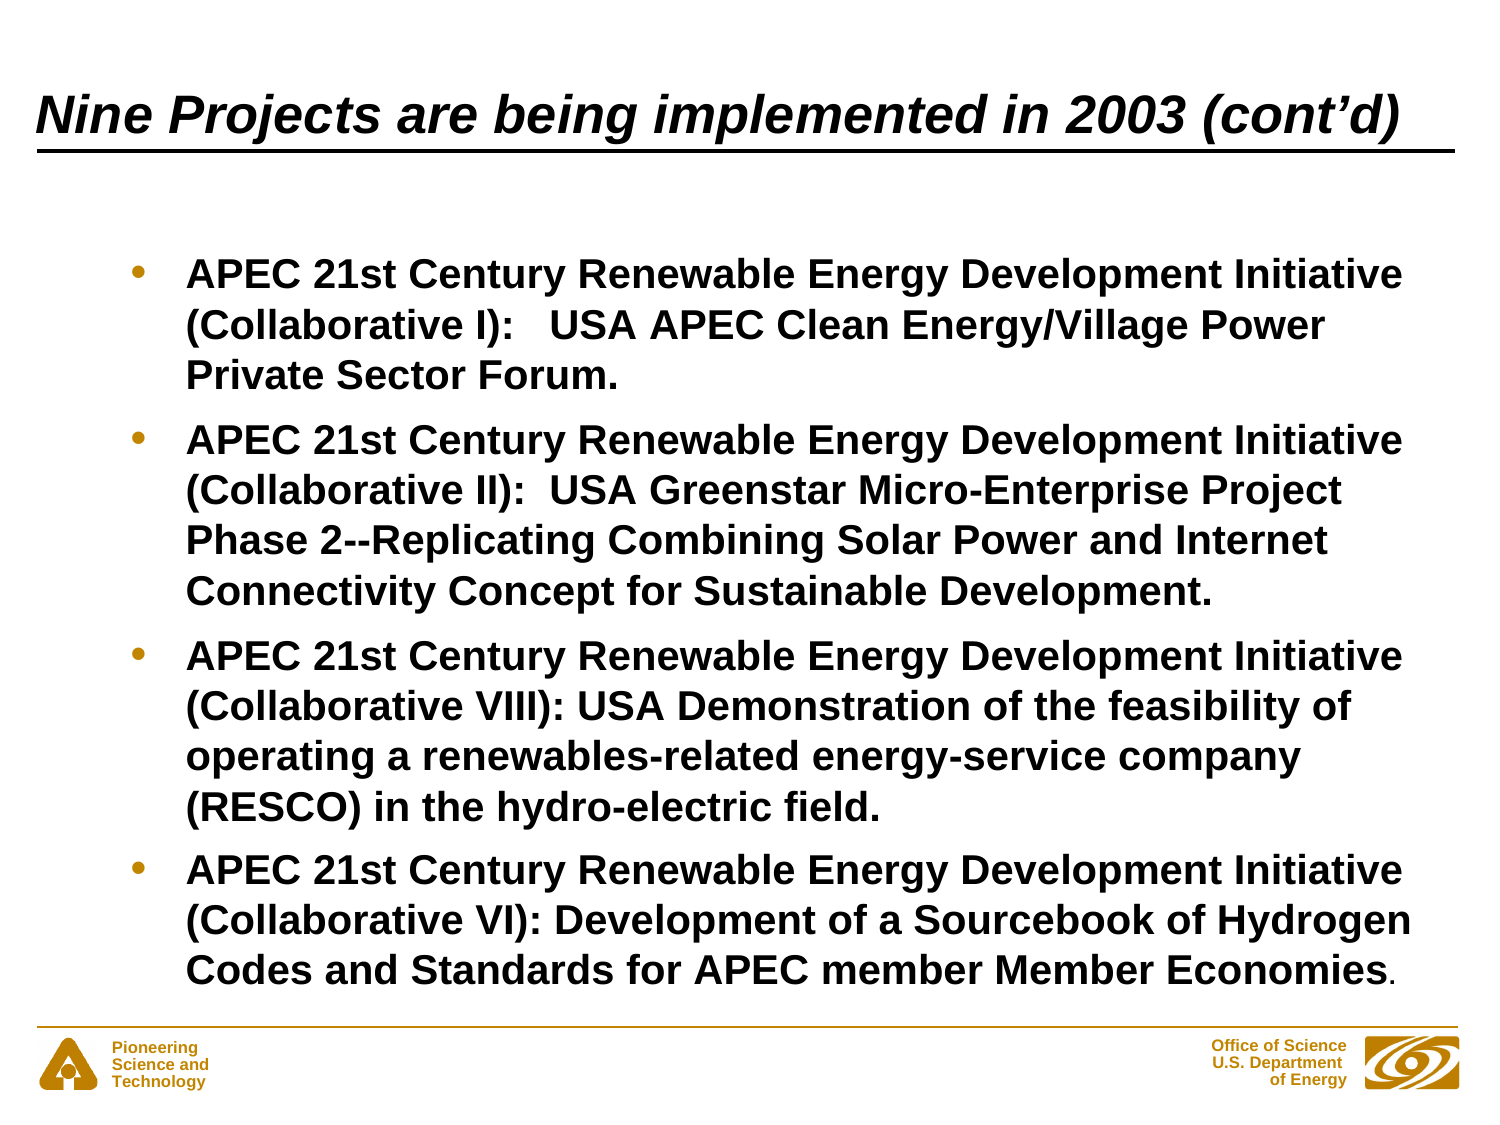

# Nine Projects are being implemented in 2003 (cont’d)
APEC 21st Century Renewable Energy Development Initiative (Collaborative I): USA APEC Clean Energy/Village Power Private Sector Forum.
APEC 21st Century Renewable Energy Development Initiative (Collaborative II): USA Greenstar Micro-Enterprise Project Phase 2--Replicating Combining Solar Power and Internet Connectivity Concept for Sustainable Development.
APEC 21st Century Renewable Energy Development Initiative (Collaborative VIII): USA Demonstration of the feasibility of operating a renewables-related energy-service company (RESCO) in the hydro-electric field.
APEC 21st Century Renewable Energy Development Initiative (Collaborative VI): Development of a Sourcebook of Hydrogen Codes and Standards for APEC member Member Economies.